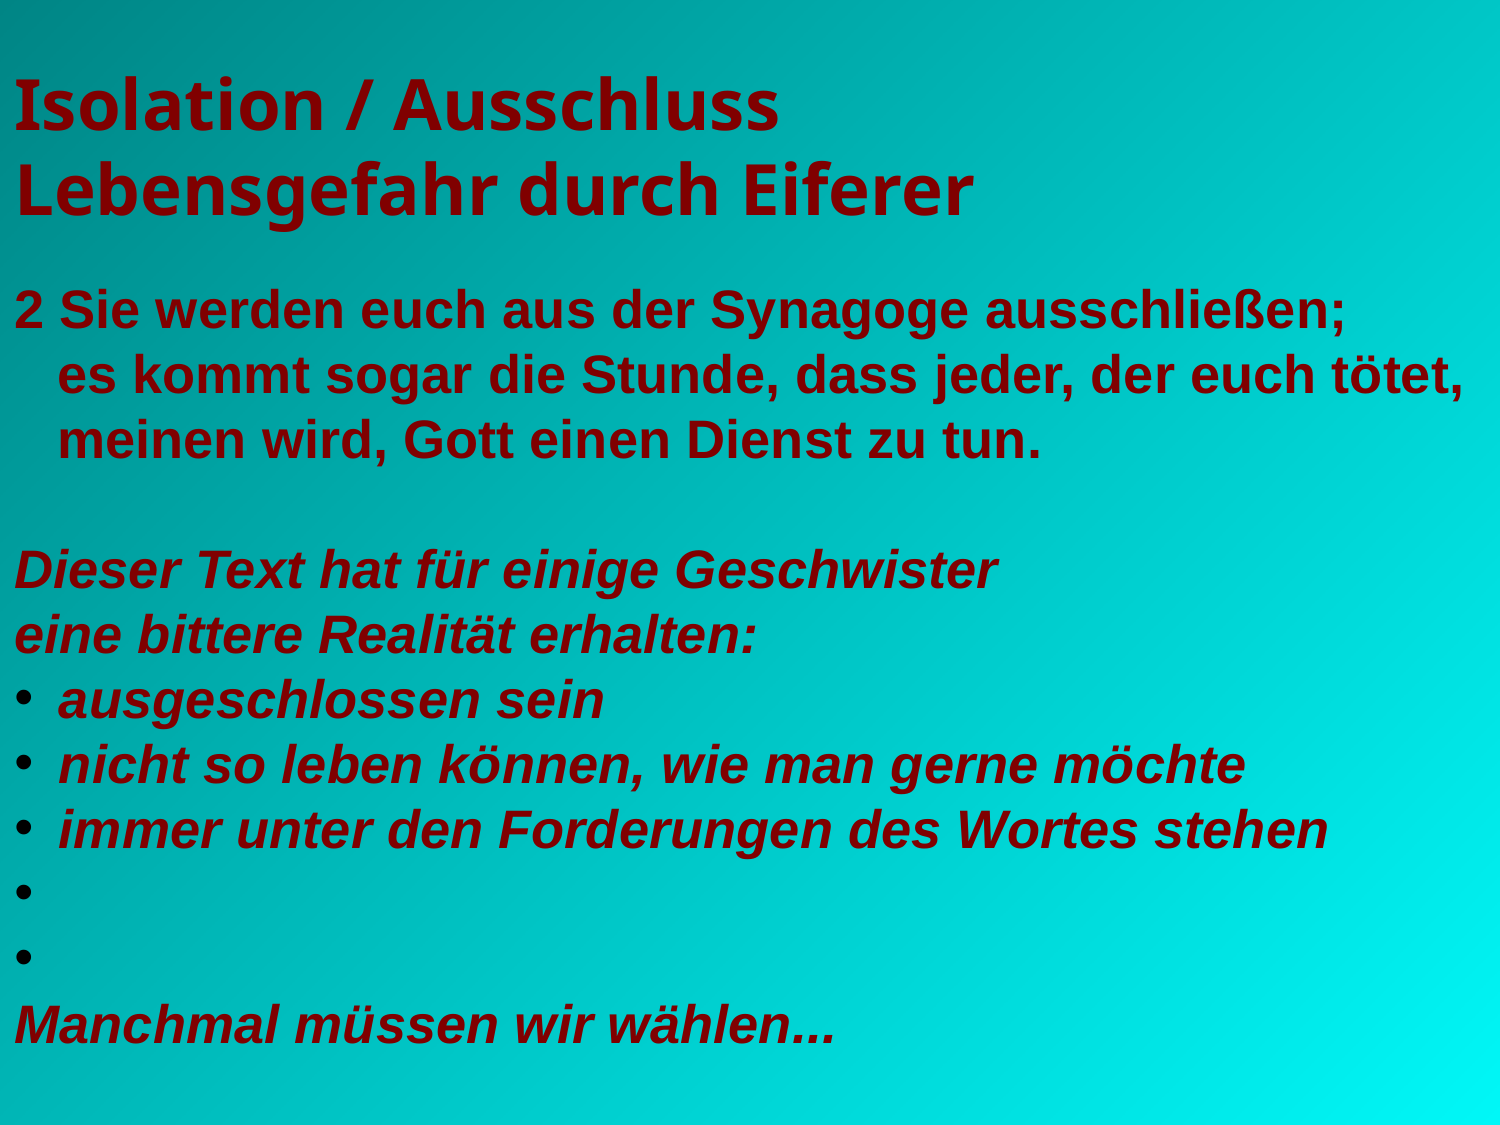

Isolation / Ausschluss
Lebensgefahr durch Eiferer
2 Sie werden euch aus der Synagoge ausschließen;
es kommt sogar die Stunde, dass jeder, der euch tötet,
meinen wird, Gott einen Dienst zu tun.
Dieser Text hat für einige Geschwister
eine bittere Realität erhalten:
ausgeschlossen sein
nicht so leben können, wie man gerne möchte
immer unter den Forderungen des Wortes stehen
Manchmal müssen wir wählen...